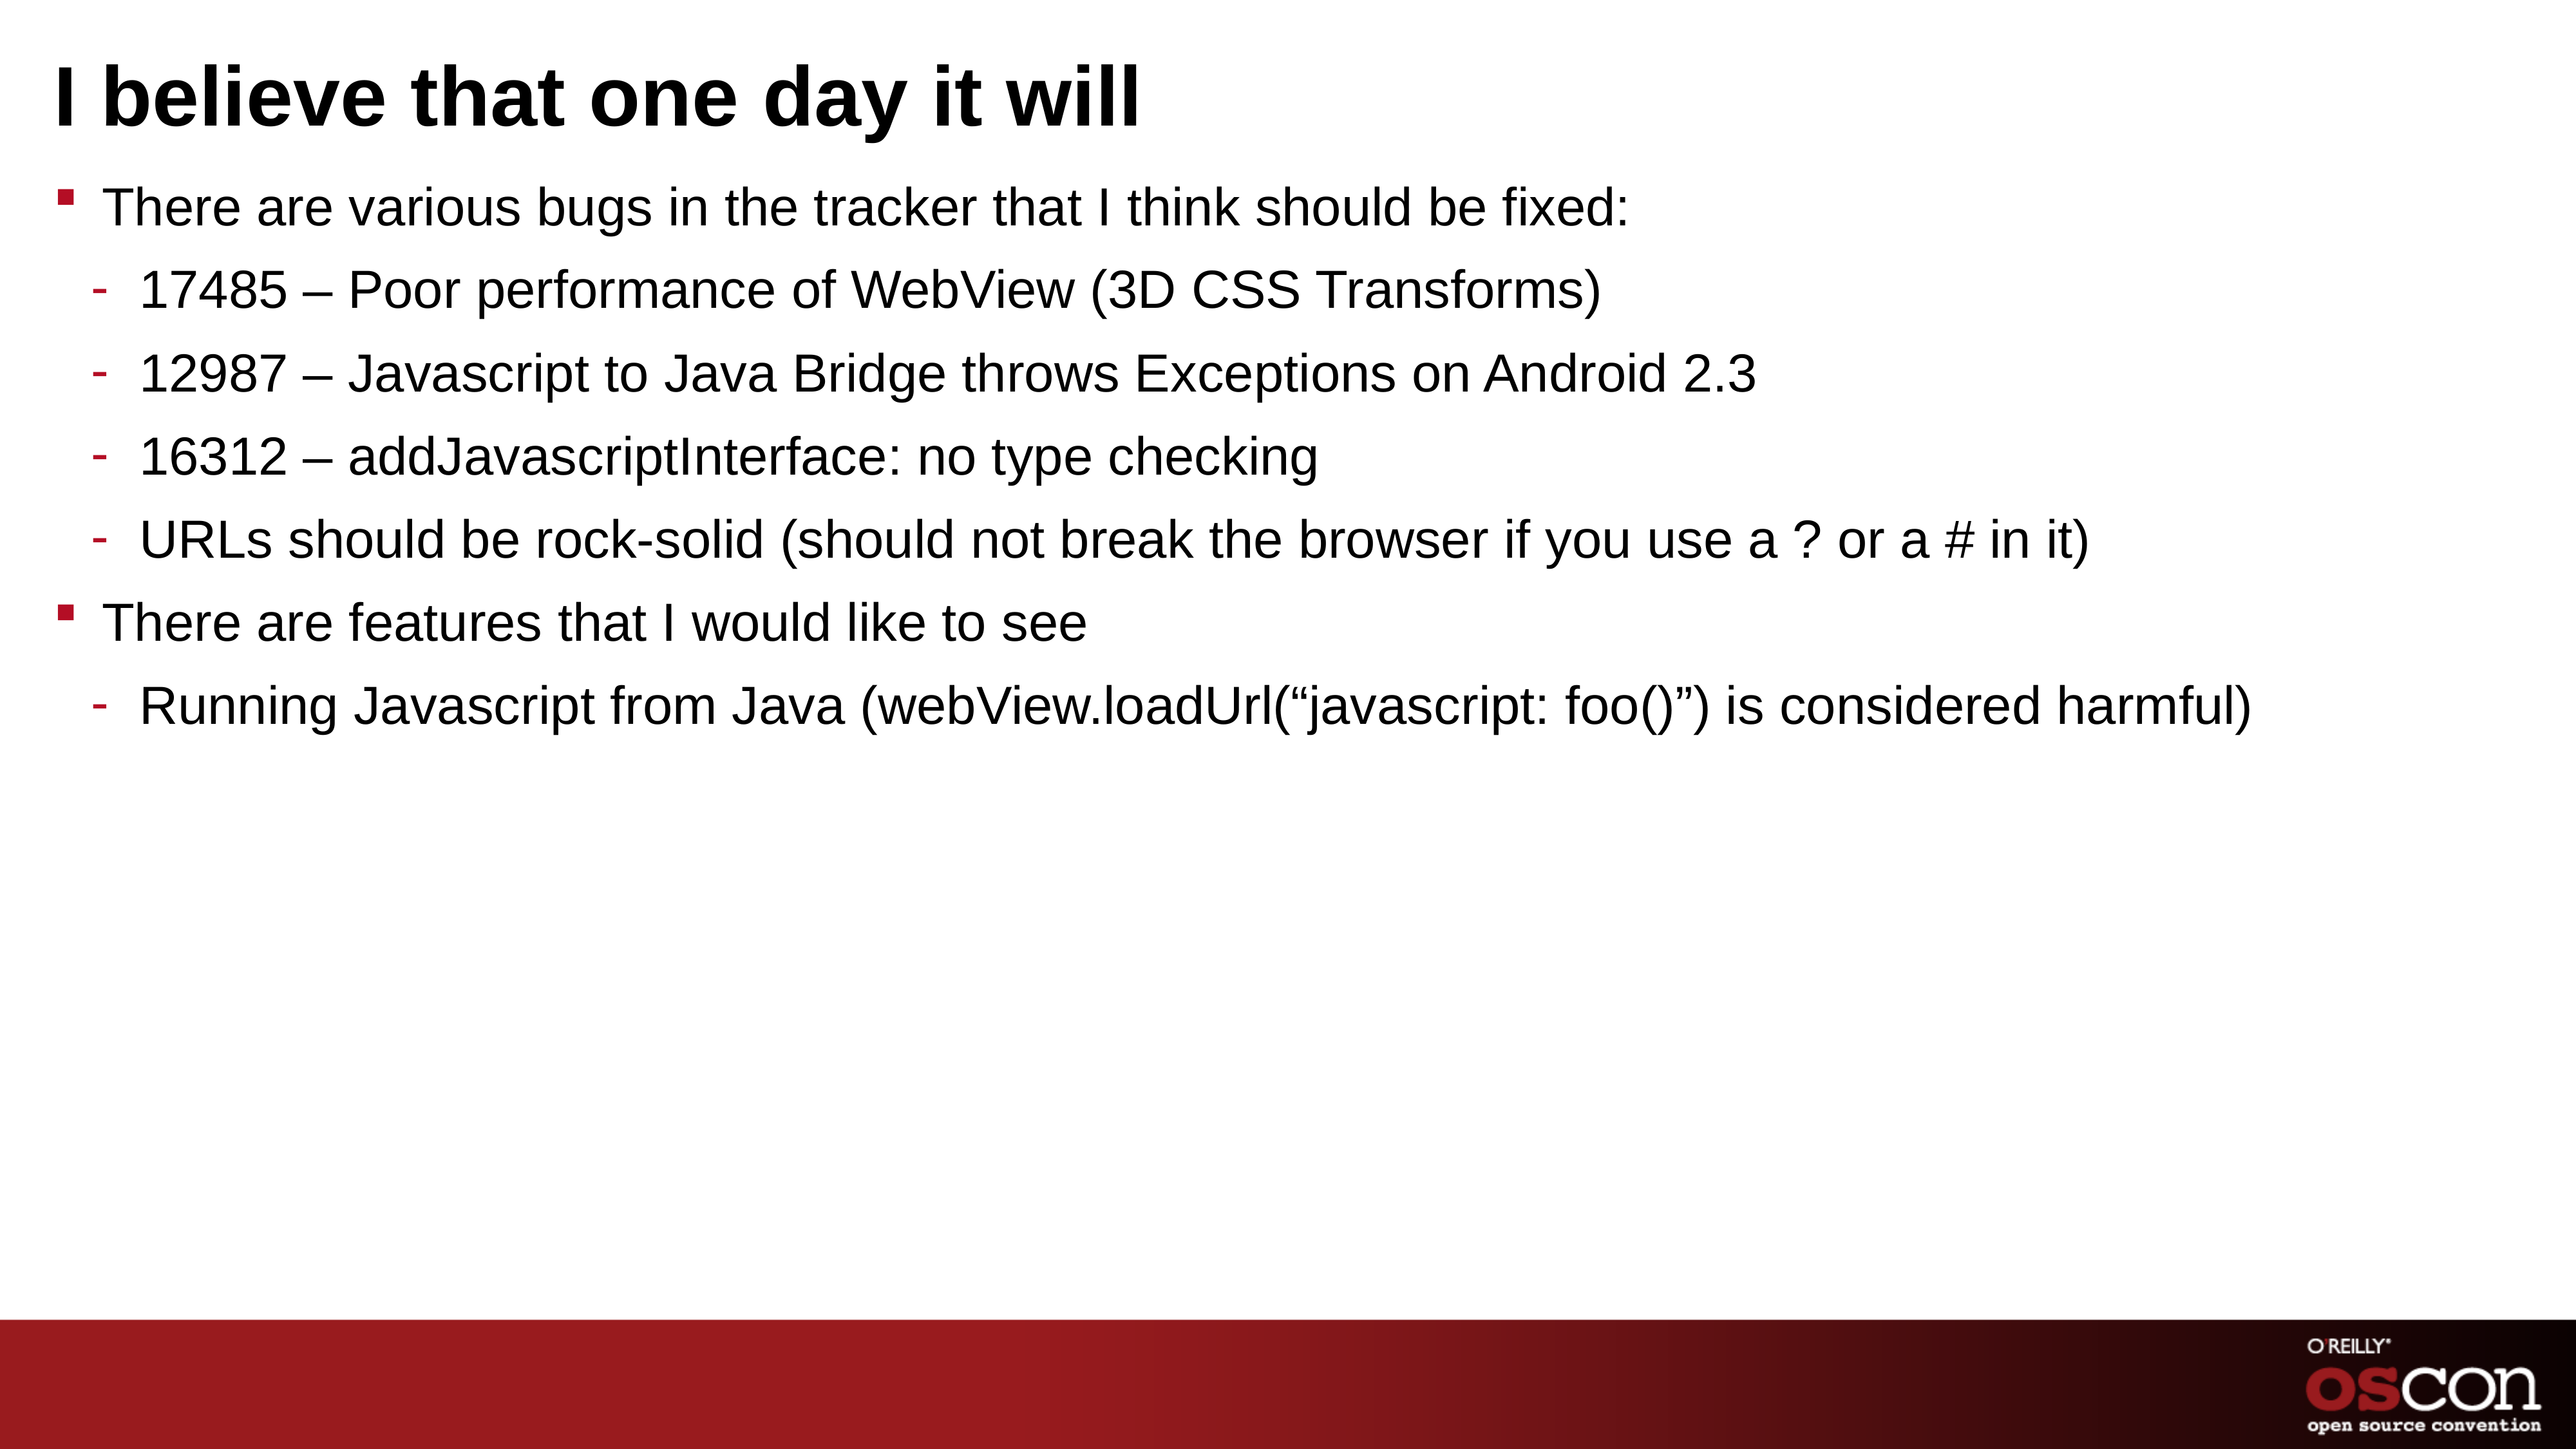

# I believe that one day it will
There are various bugs in the tracker that I think should be fixed:
17485 – Poor performance of WebView (3D CSS Transforms)
12987 – Javascript to Java Bridge throws Exceptions on Android 2.3
16312 – addJavascriptInterface: no type checking
URLs should be rock-solid (should not break the browser if you use a ? or a # in it)
There are features that I would like to see
Running Javascript from Java (webView.loadUrl(“javascript: foo()”) is considered harmful)